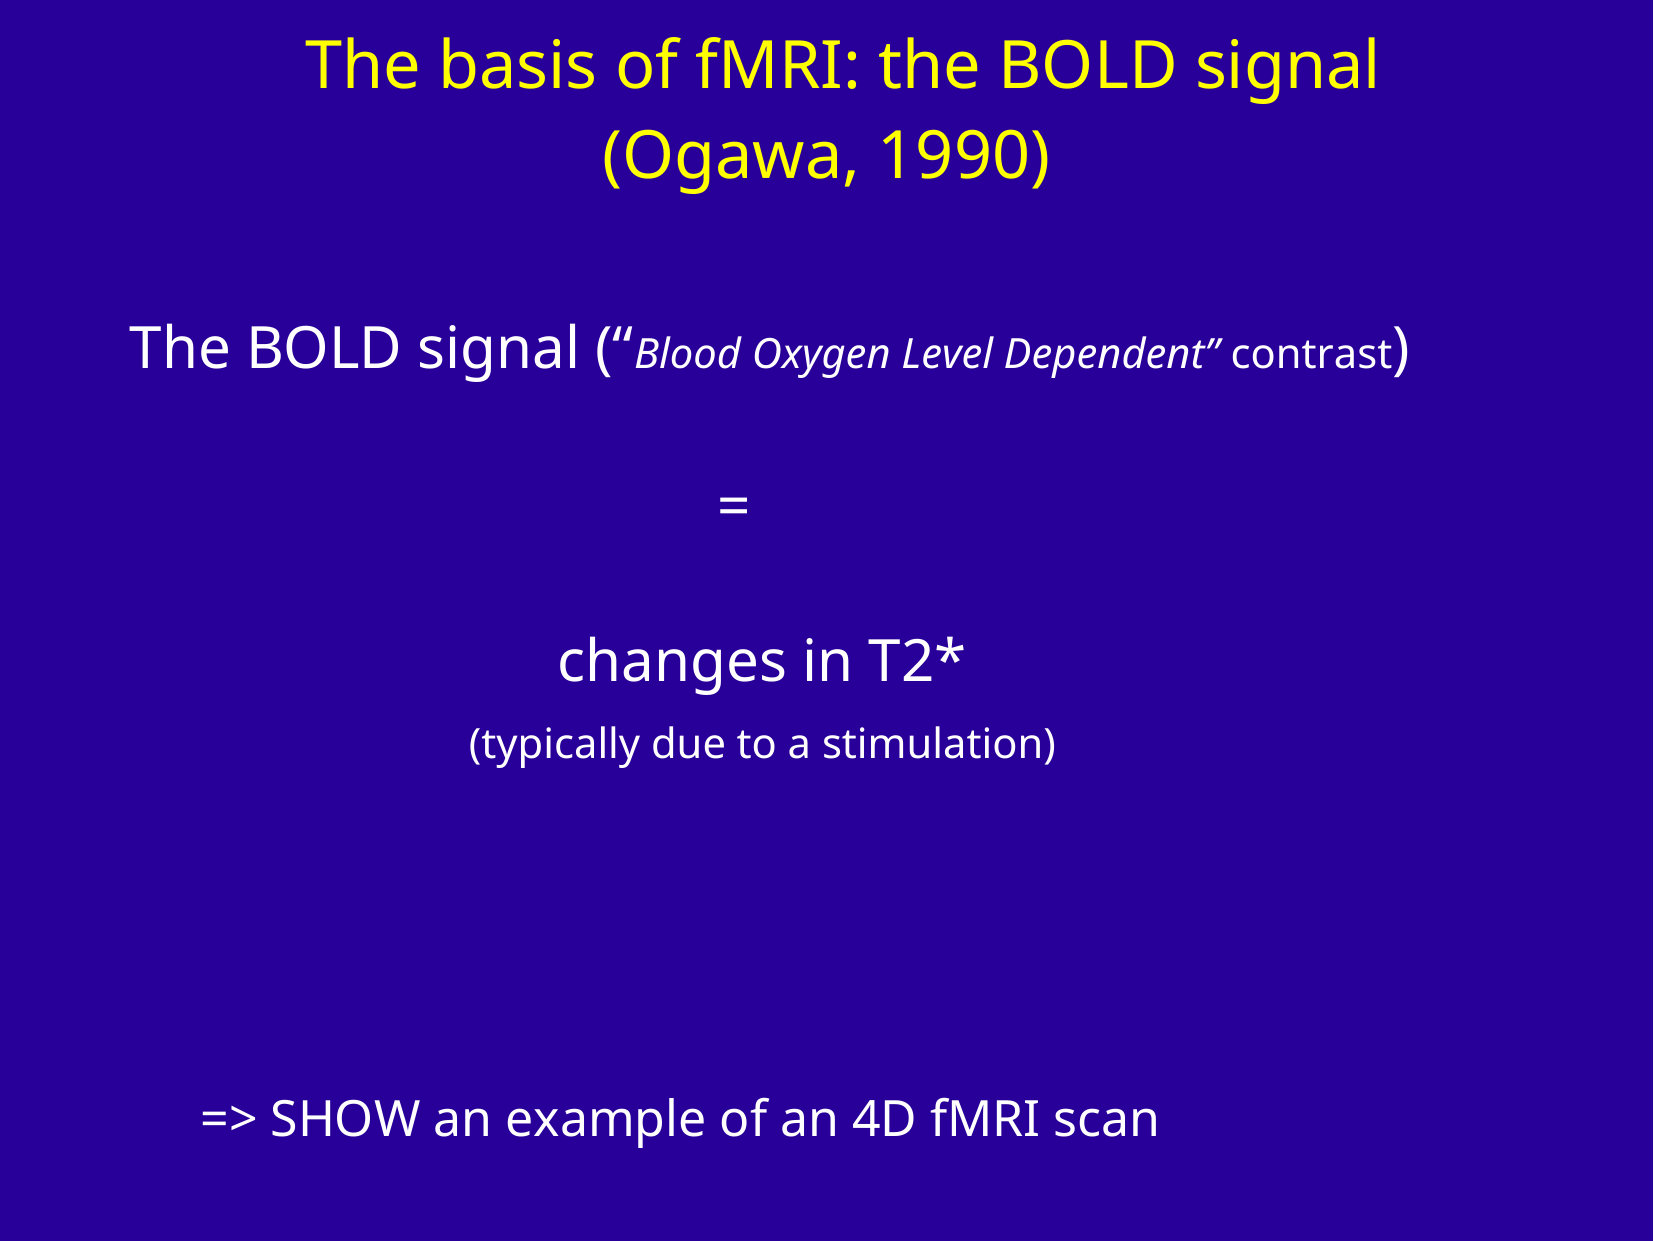

# The basis of fMRI: the BOLD signal (Ogawa, 1990)
The BOLD signal (“Blood Oxygen Level Dependent” contrast)
=
changes in T2*
(typically due to a stimulation)
=> SHOW an example of an 4D fMRI scan